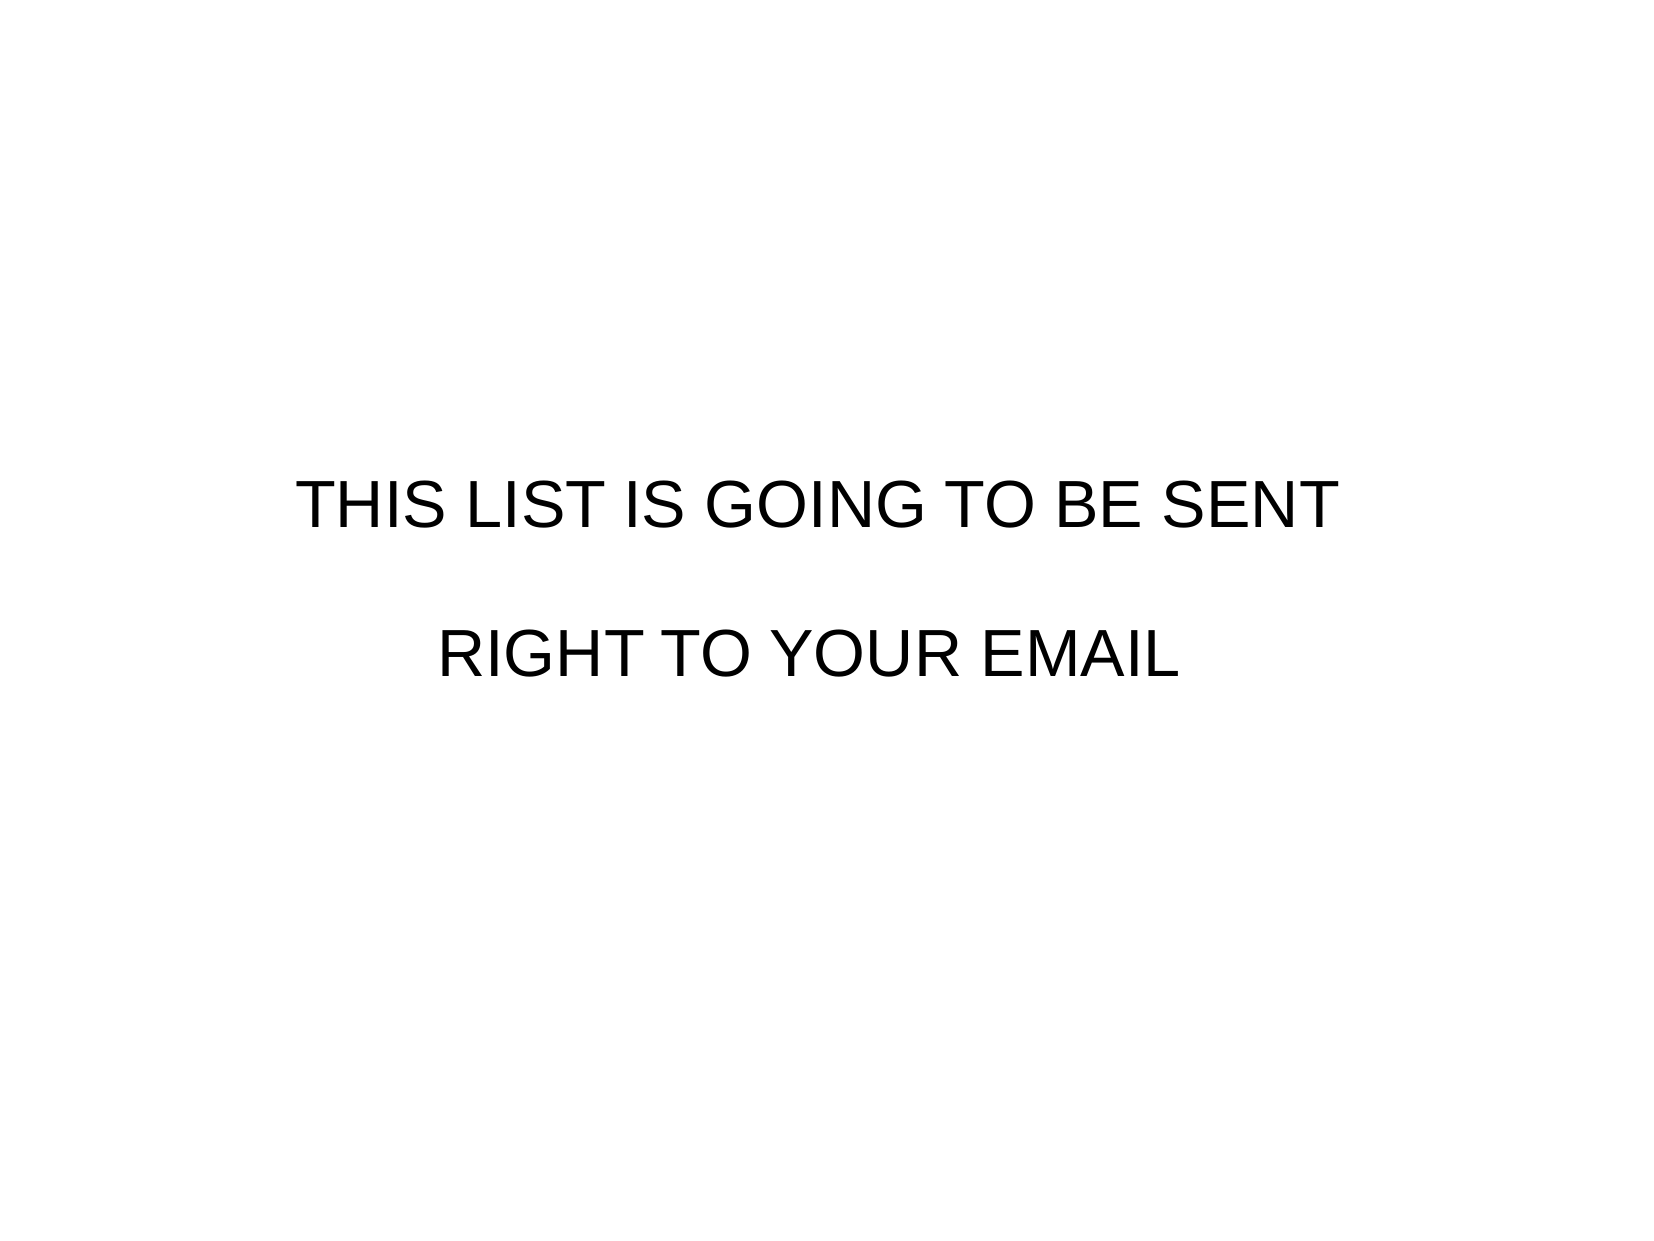

# THIS LIST IS GOING TO BE SENT
RIGHT TO YOUR EMAIL